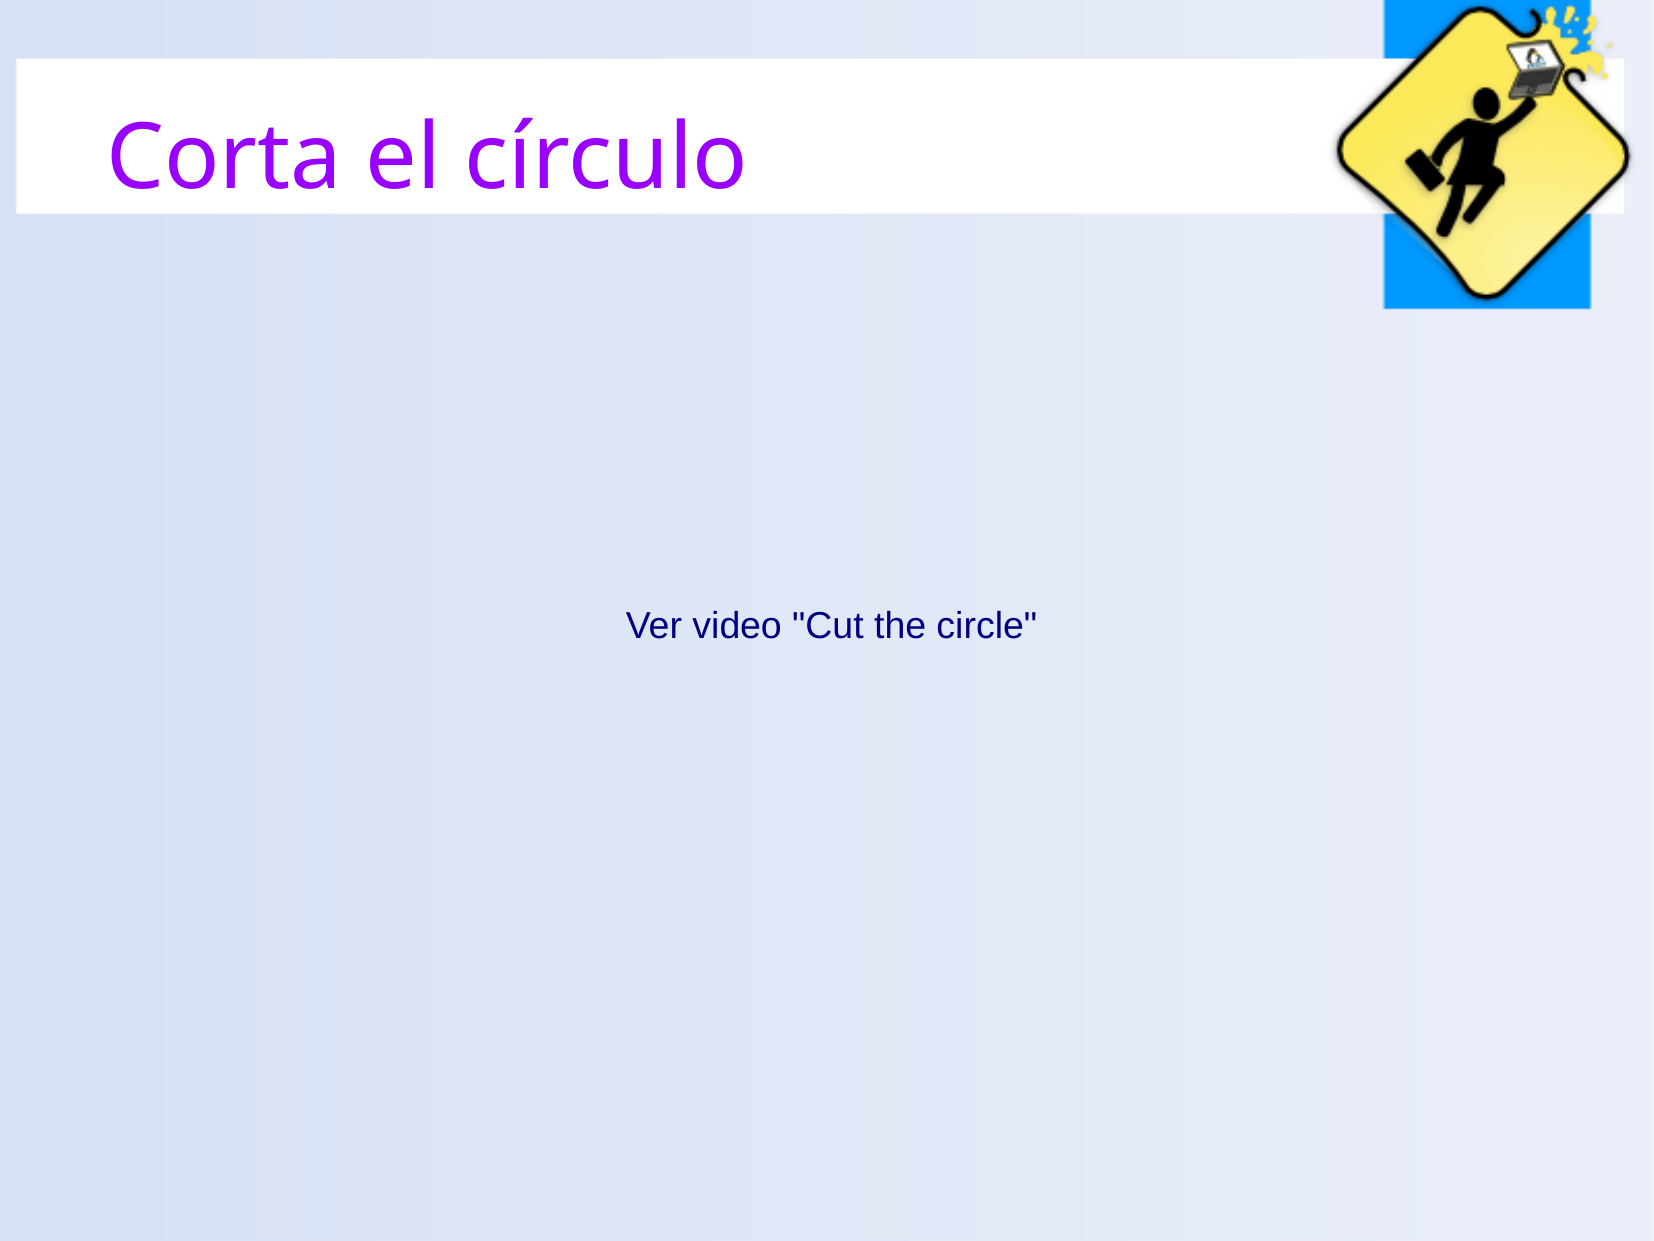

# Corta el círculo
Ver video "Cut the circle"